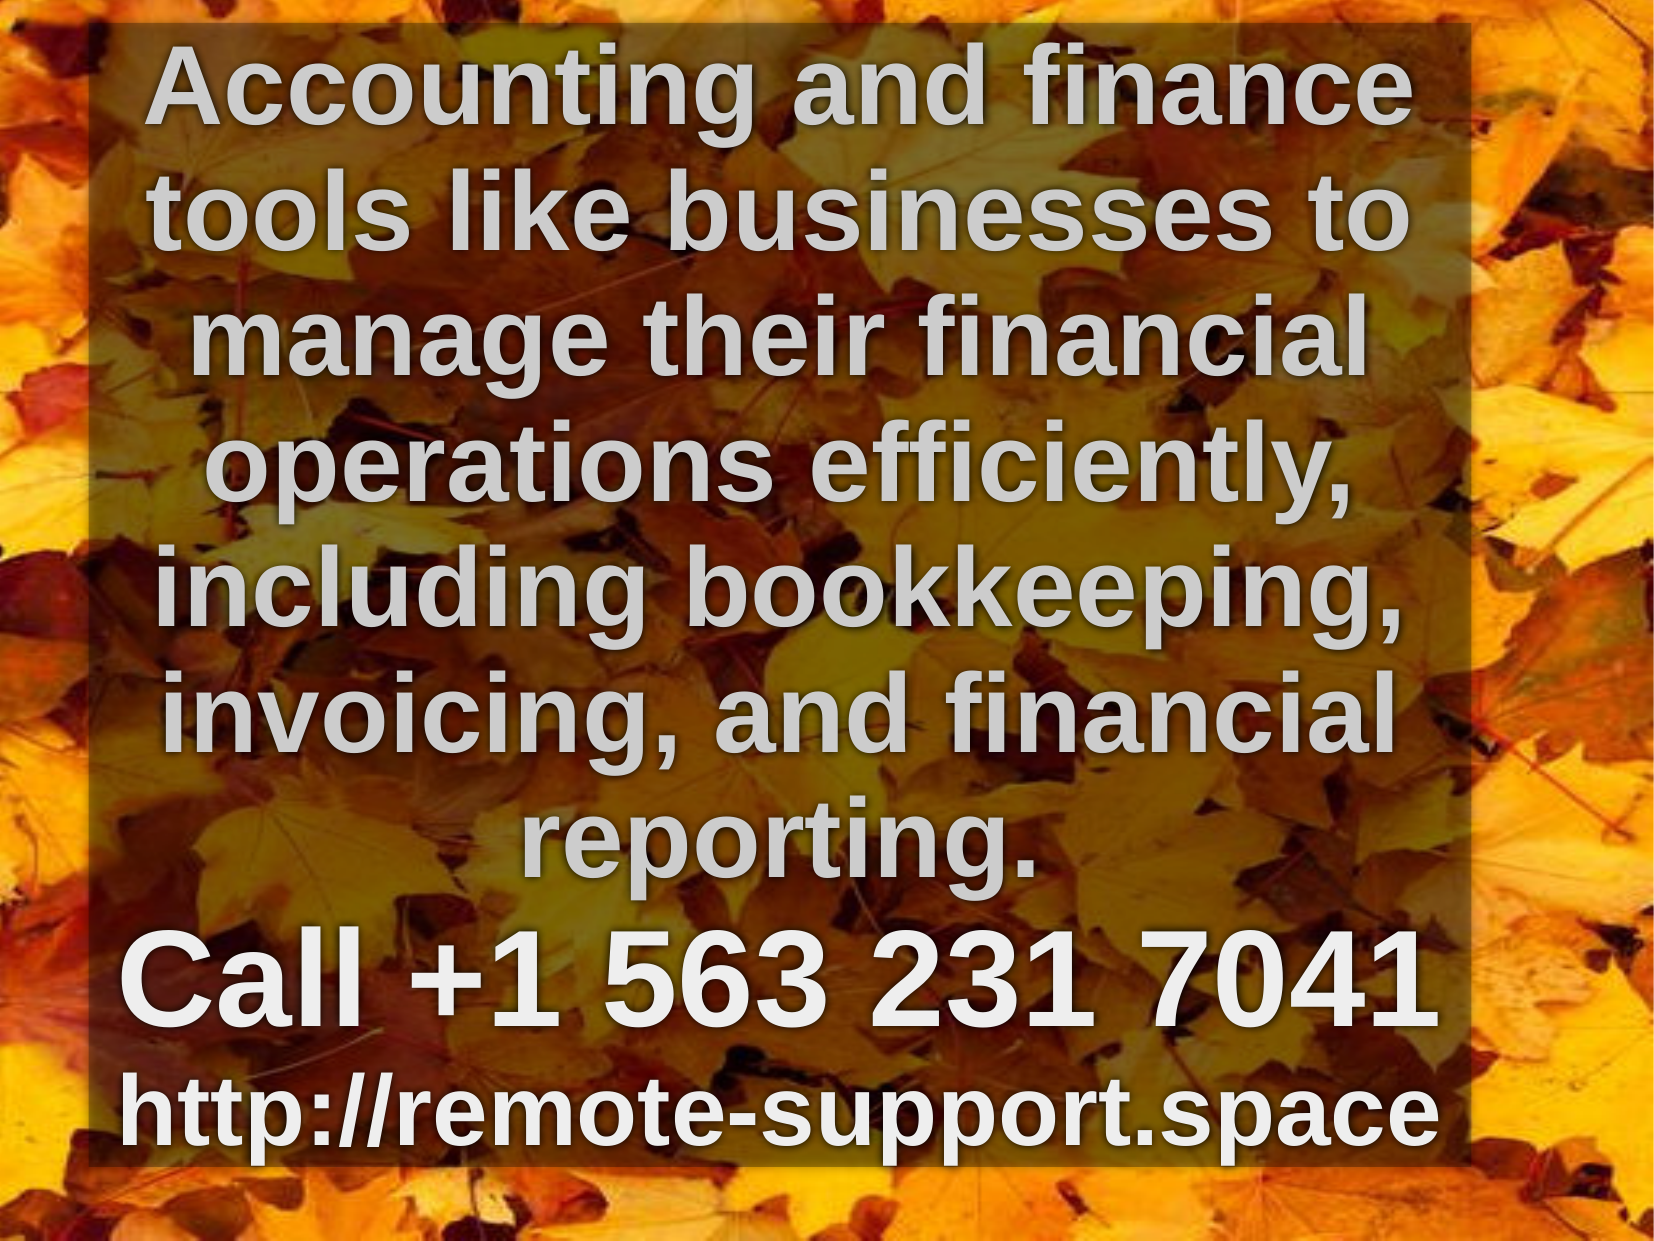

Accounting and finance tools like businesses to manage their financial operations efficiently, including bookkeeping, invoicing, and financial reporting.
Call +1 563 231 7041
http://remote-support.space